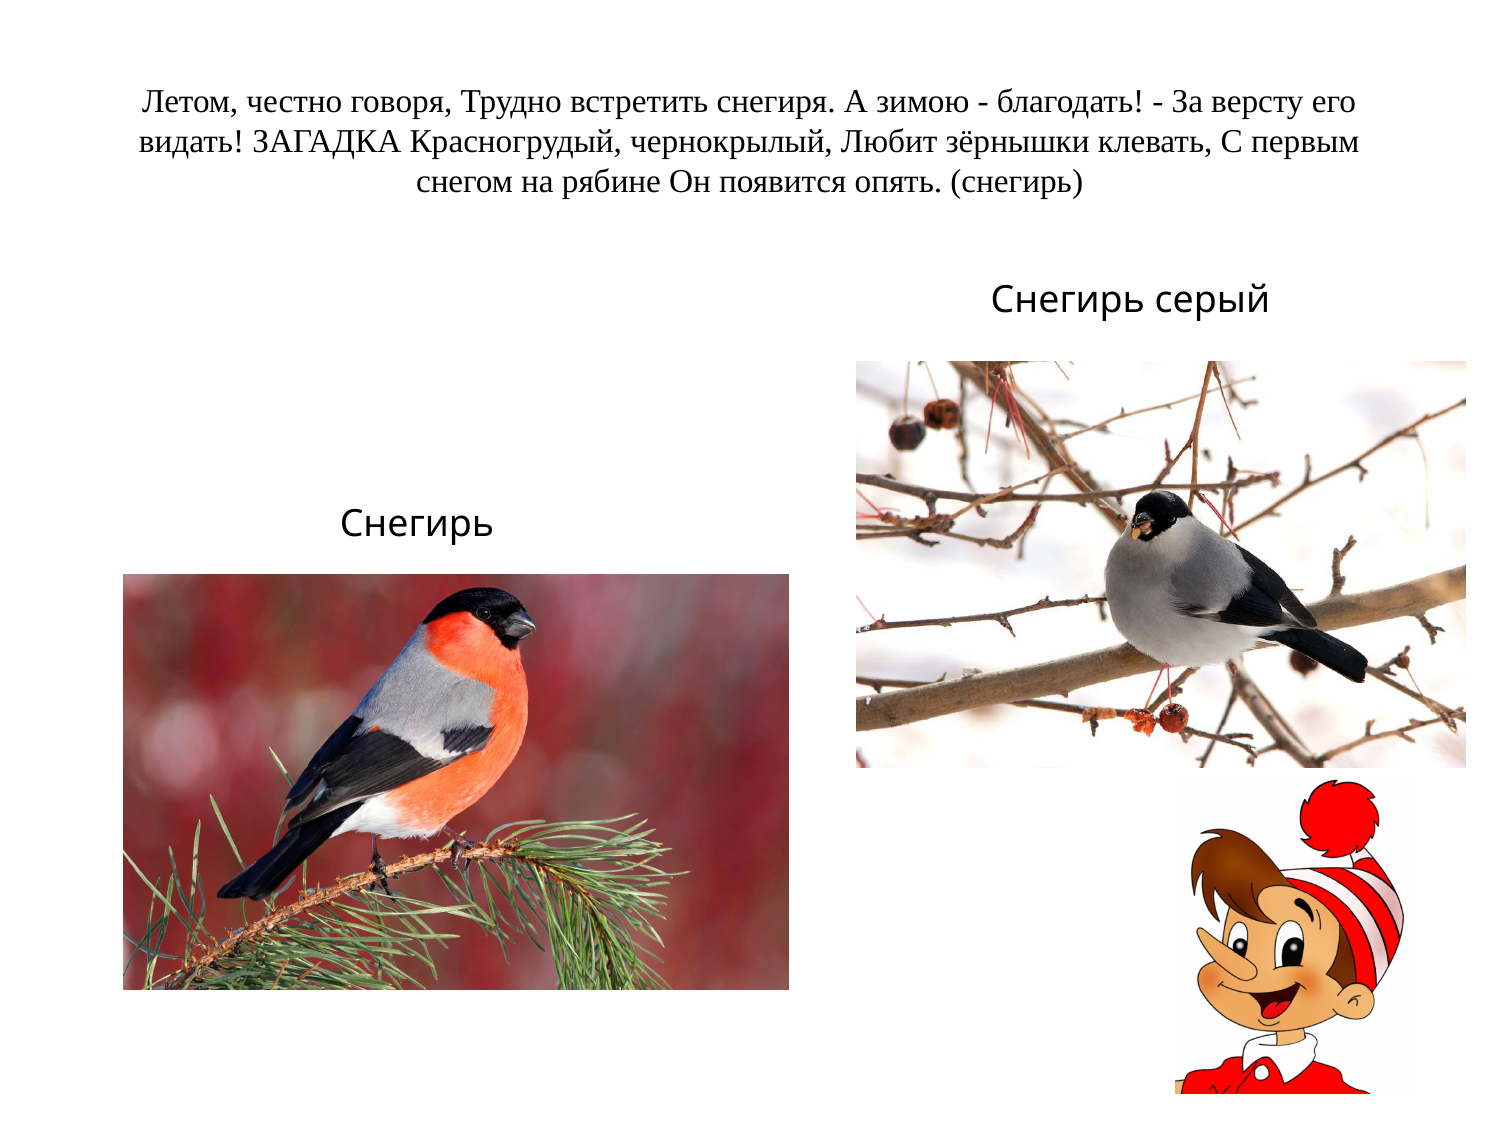

# Летом, честно говоря, Трудно встретить снегиря. А зимою - благодать! - За версту его видать! ЗАГАДКА Красногрудый, чернокрылый, Любит зёрнышки клевать, С первым снегом на рябине Он появится опять. (снегирь)
Снегирь серый
Снегирь